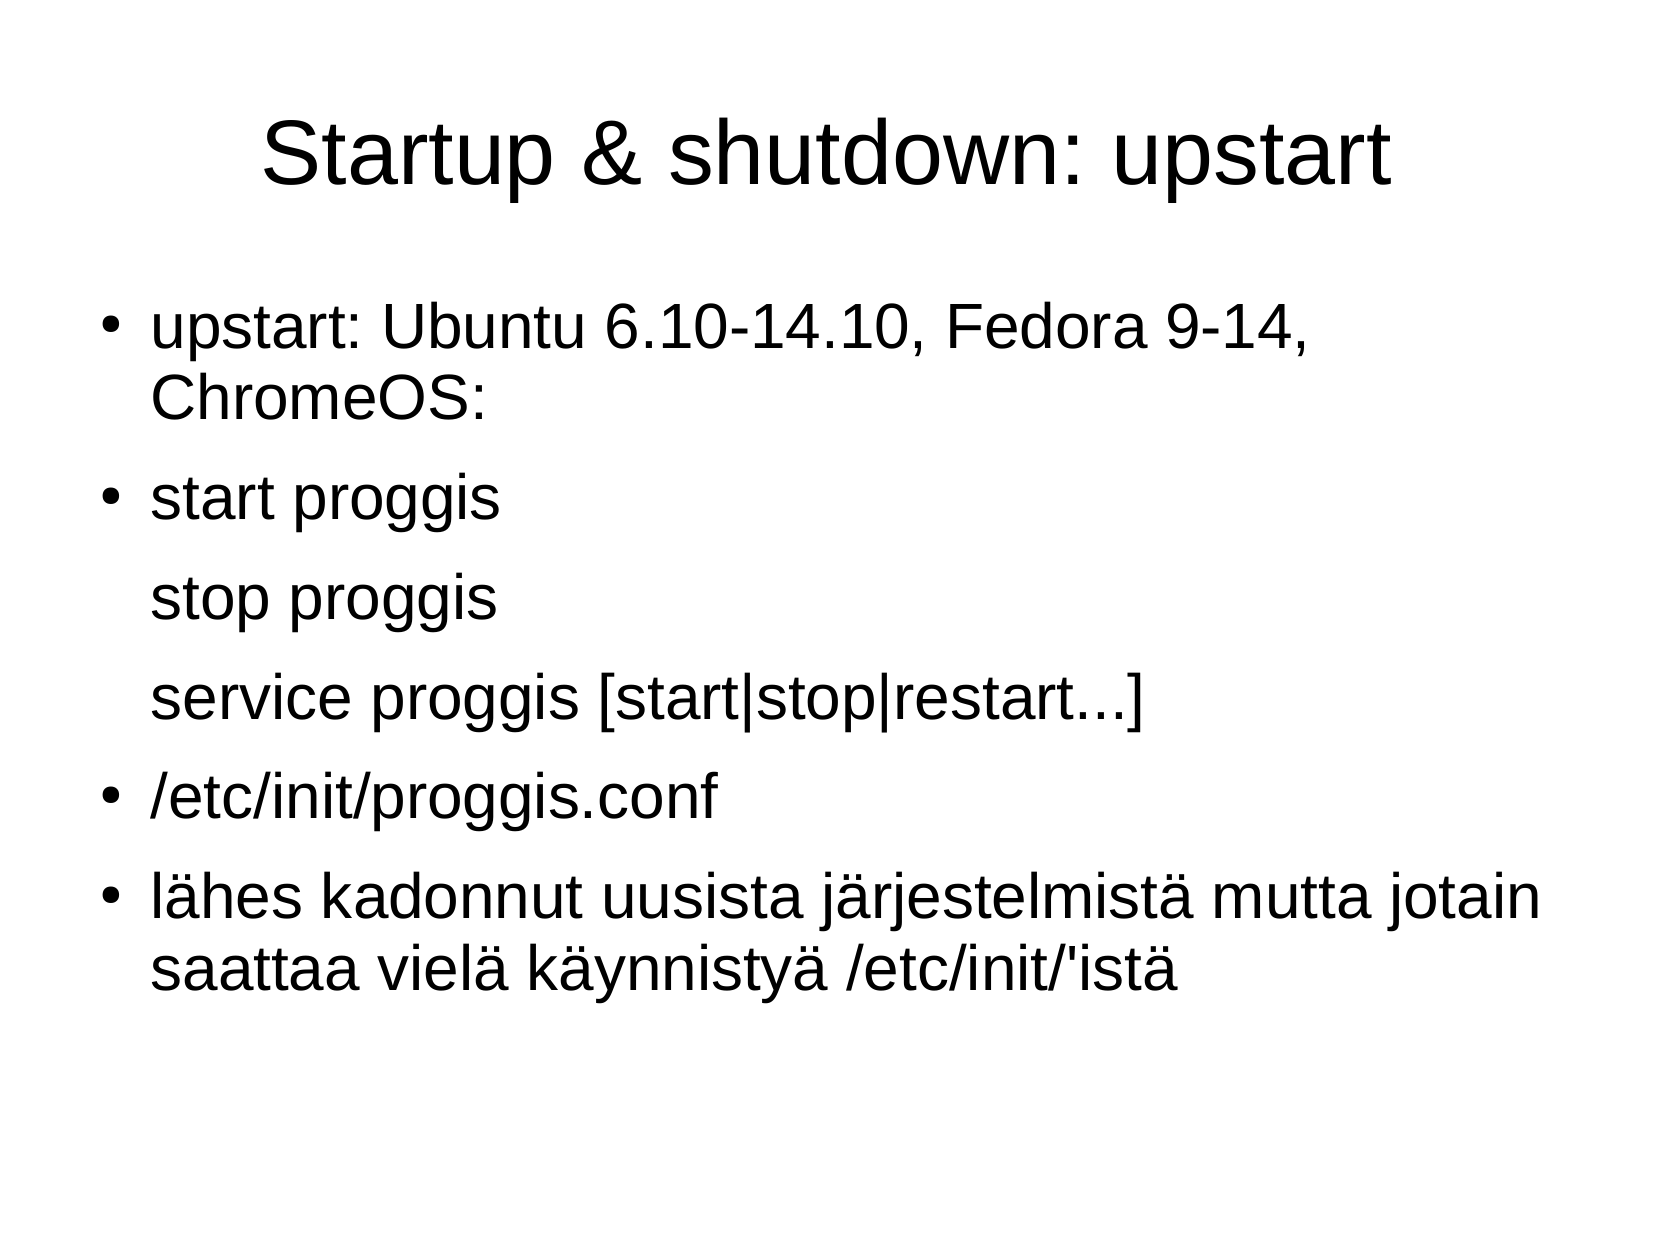

# Startup & shutdown: upstart
upstart: Ubuntu 6.10-14.10, Fedora 9-14, ChromeOS:
start proggis
stop proggis
service proggis [start|stop|restart...]
/etc/init/proggis.conf
lähes kadonnut uusista järjestelmistä mutta jotain saattaa vielä käynnistyä /etc/init/'istä